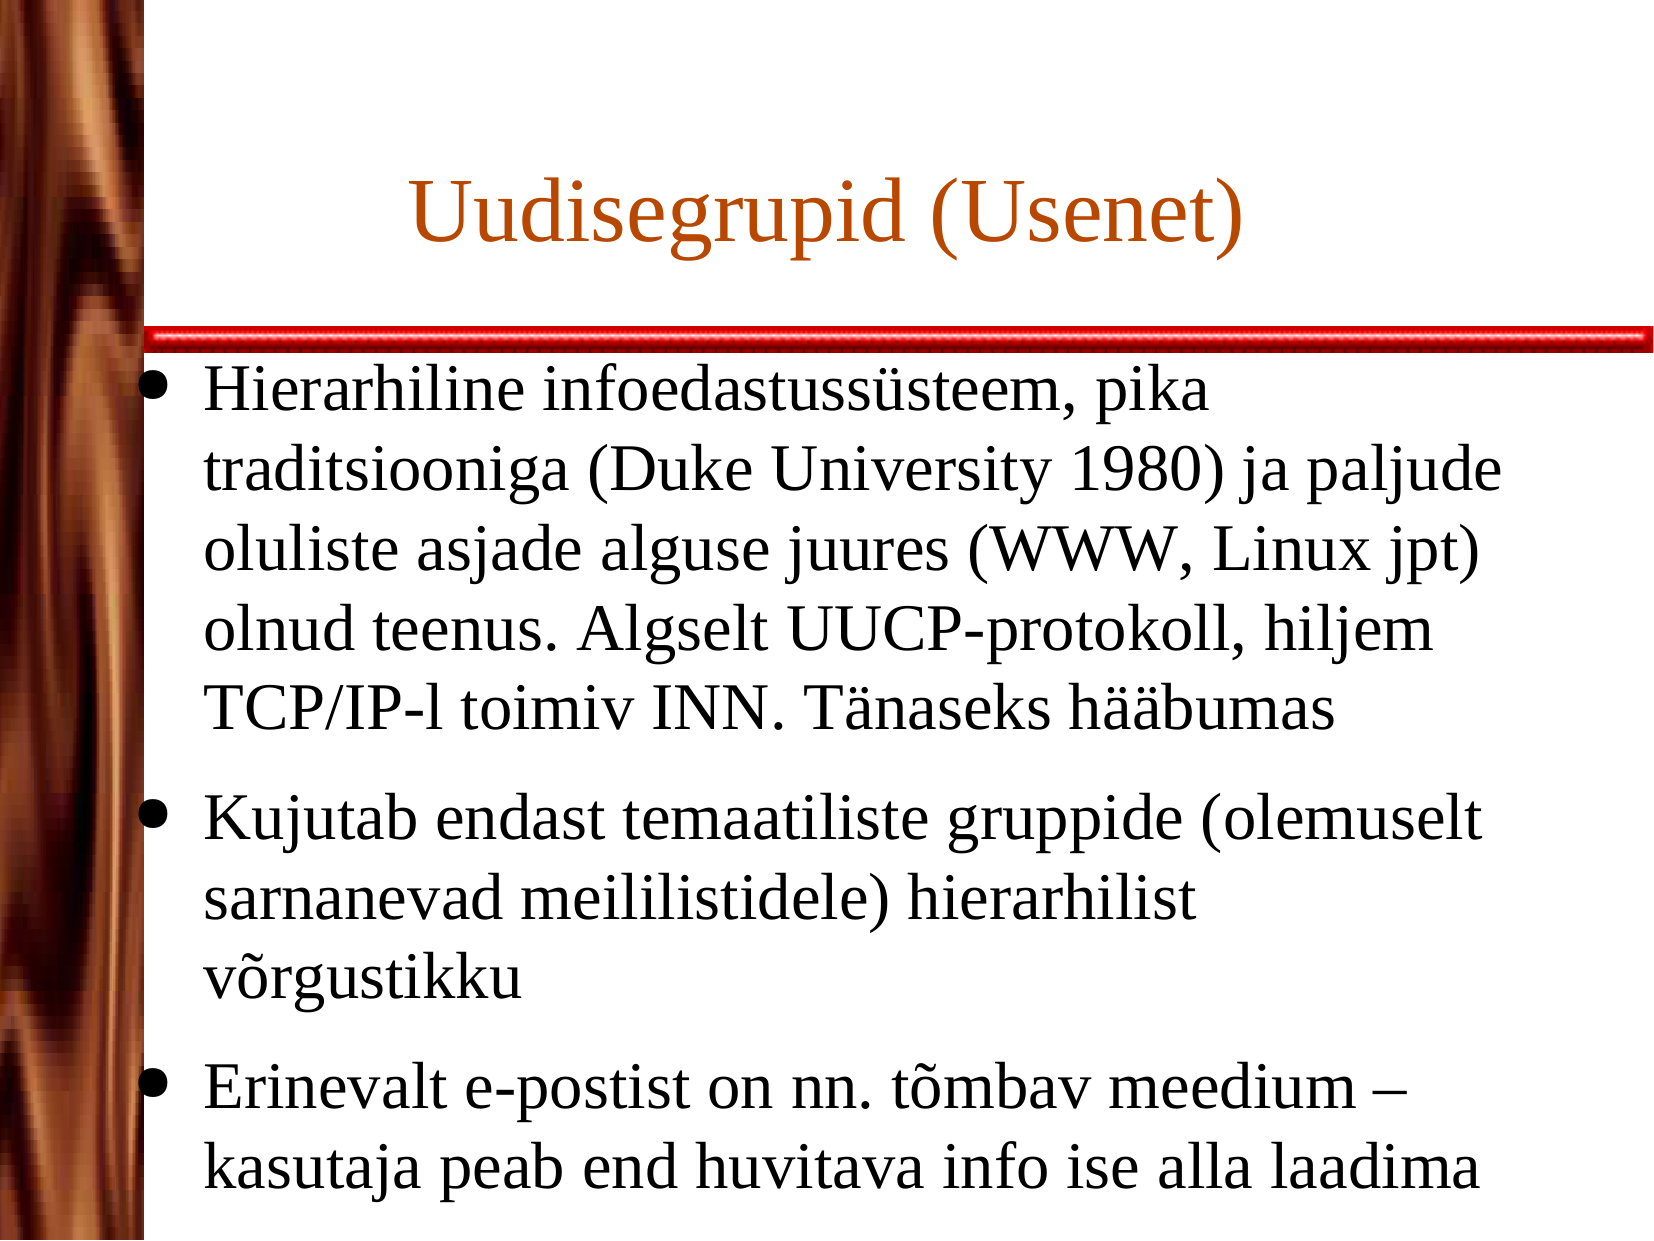

# Uudisegrupid (Usenet)
Hierarhiline infoedastussüsteem, pika traditsiooniga (Duke University 1980) ja paljude oluliste asjade alguse juures (WWW, Linux jpt) olnud teenus. Algselt UUCP-protokoll, hiljem TCP/IP-l toimiv INN. Tänaseks hääbumas
Kujutab endast temaatiliste gruppide (olemuselt sarnanevad meililistidele) hierarhilist võrgustikku
Erinevalt e-postist on nn. tõmbav meedium – kasutaja peab end huvitava info ise alla laadima